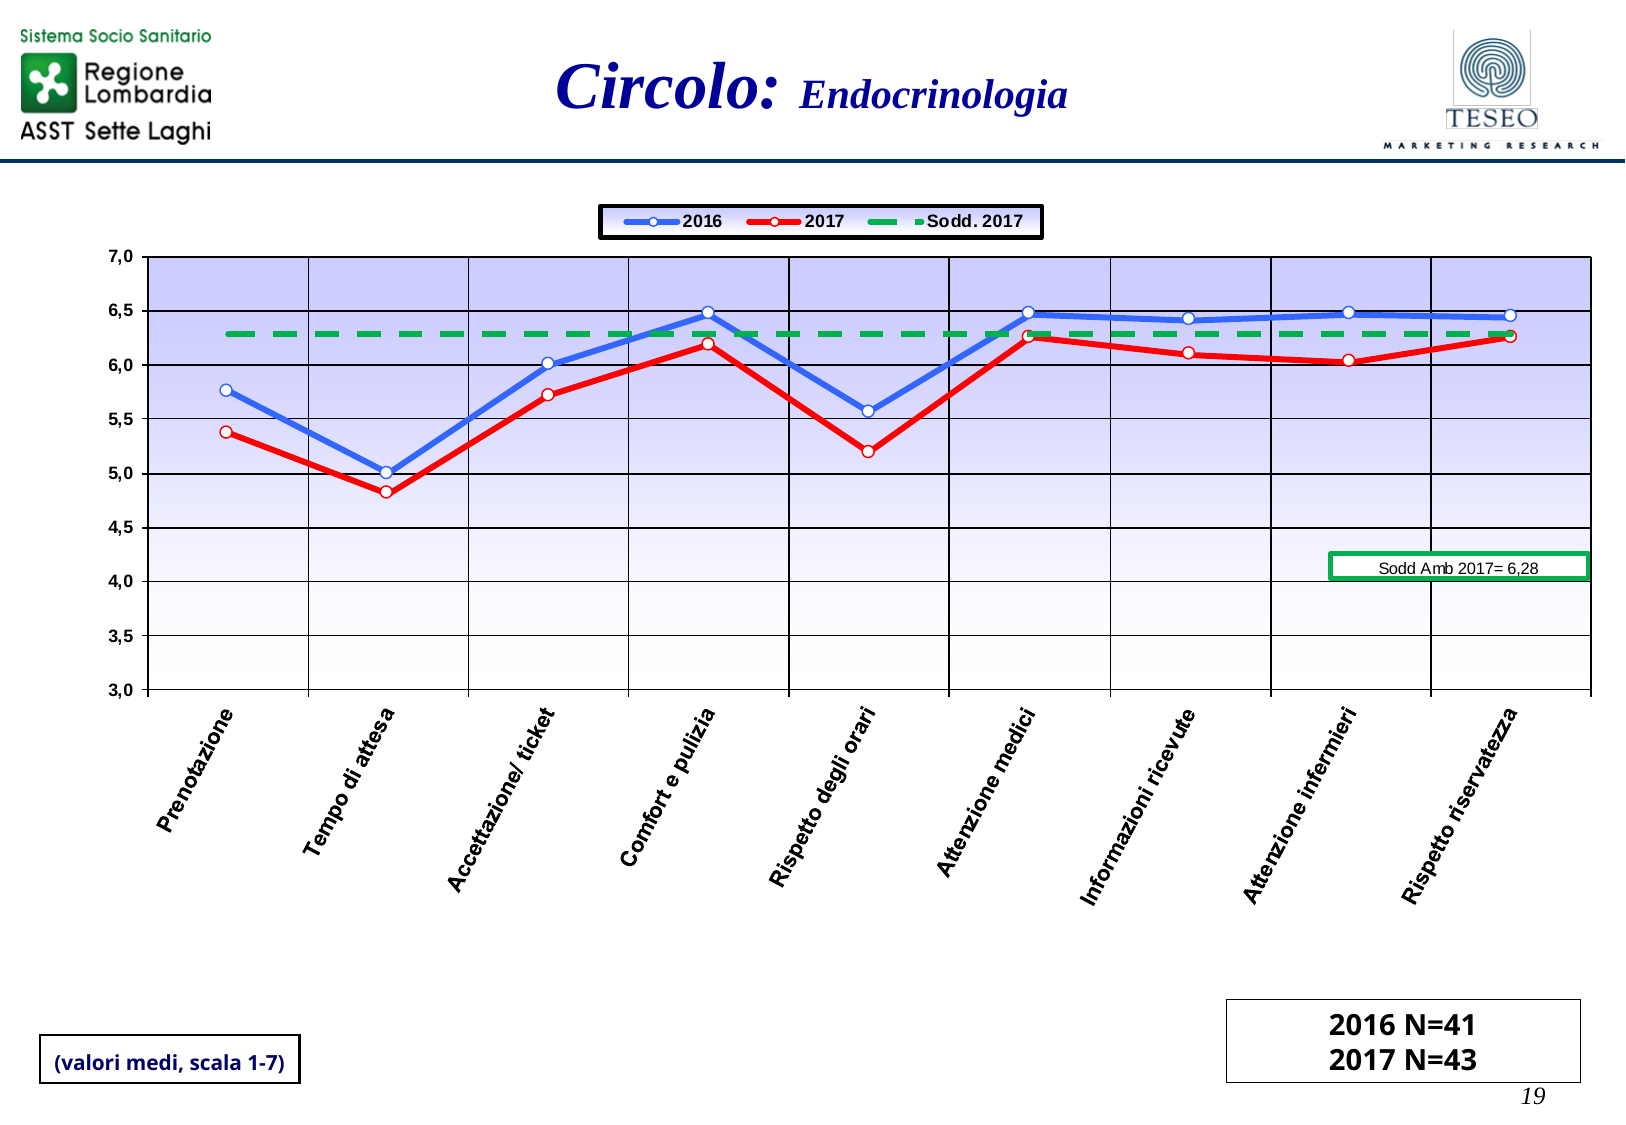

Circolo: Endocrinologia
2016 N=41
2017 N=43
(valori medi, scala 1-7)